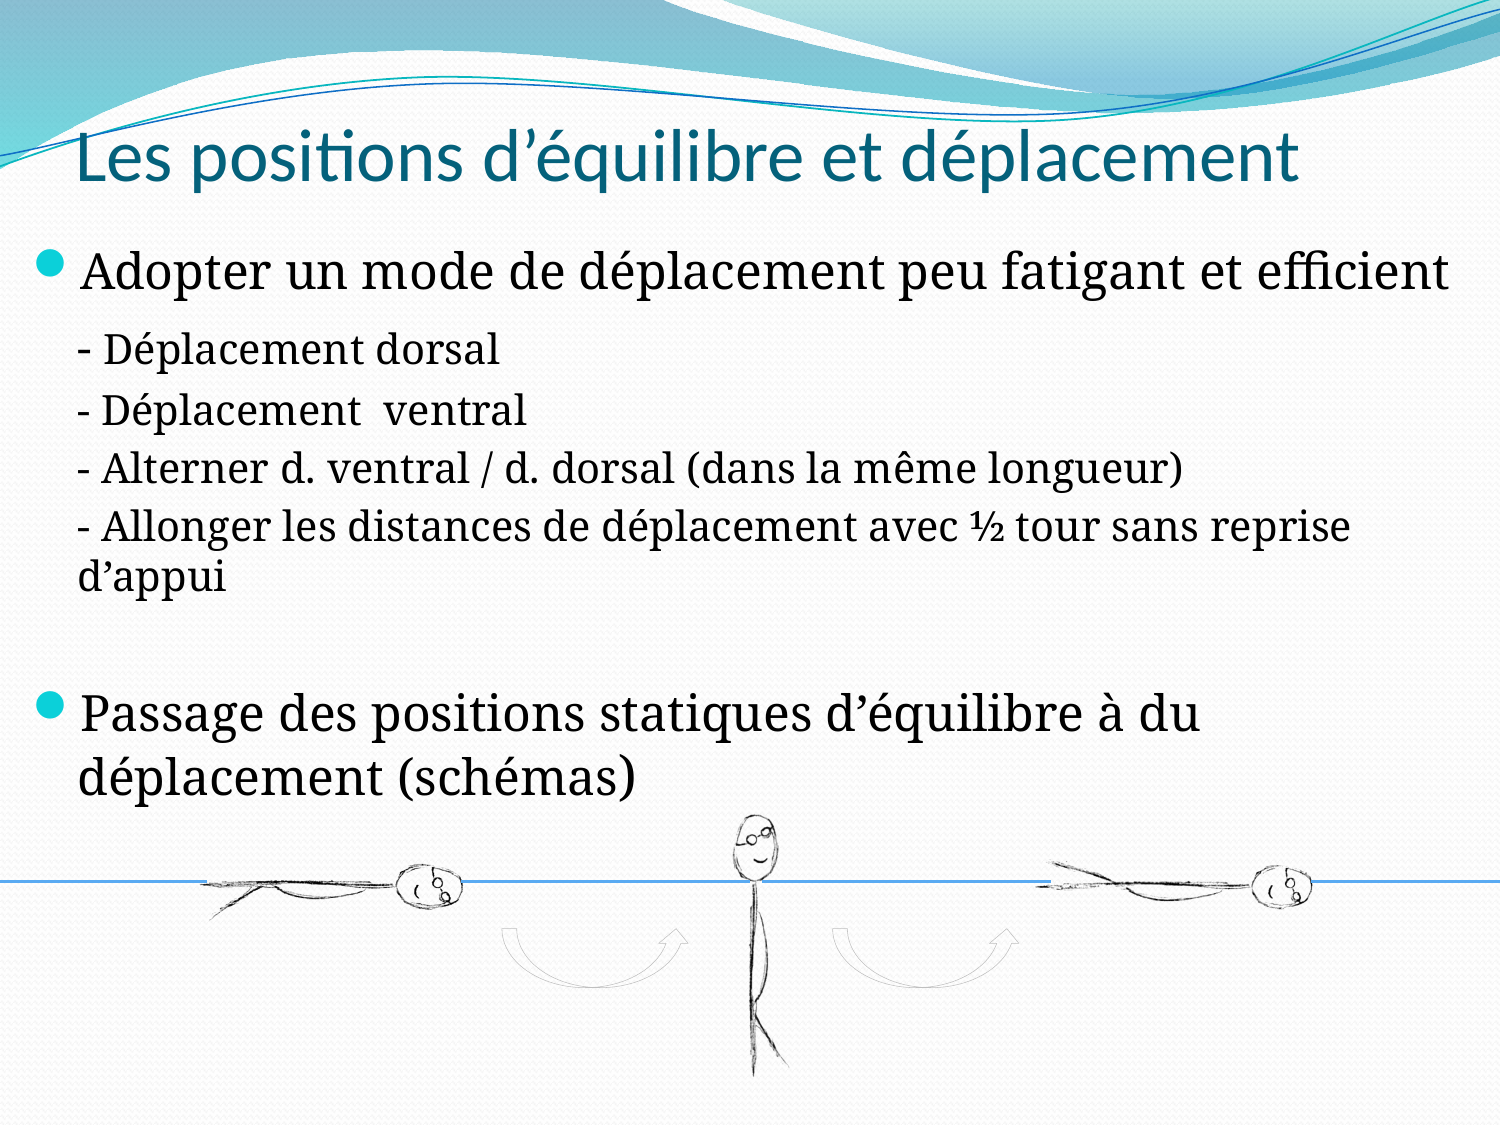

# Les positions d’équilibre et déplacement
Adopter un mode de déplacement peu fatigant et efficient
	- Déplacement dorsal
	- Déplacement ventral
	- Alterner d. ventral / d. dorsal (dans la même longueur)
	- Allonger les distances de déplacement avec ½ tour sans reprise d’appui
Passage des positions statiques d’équilibre à du déplacement (schémas)